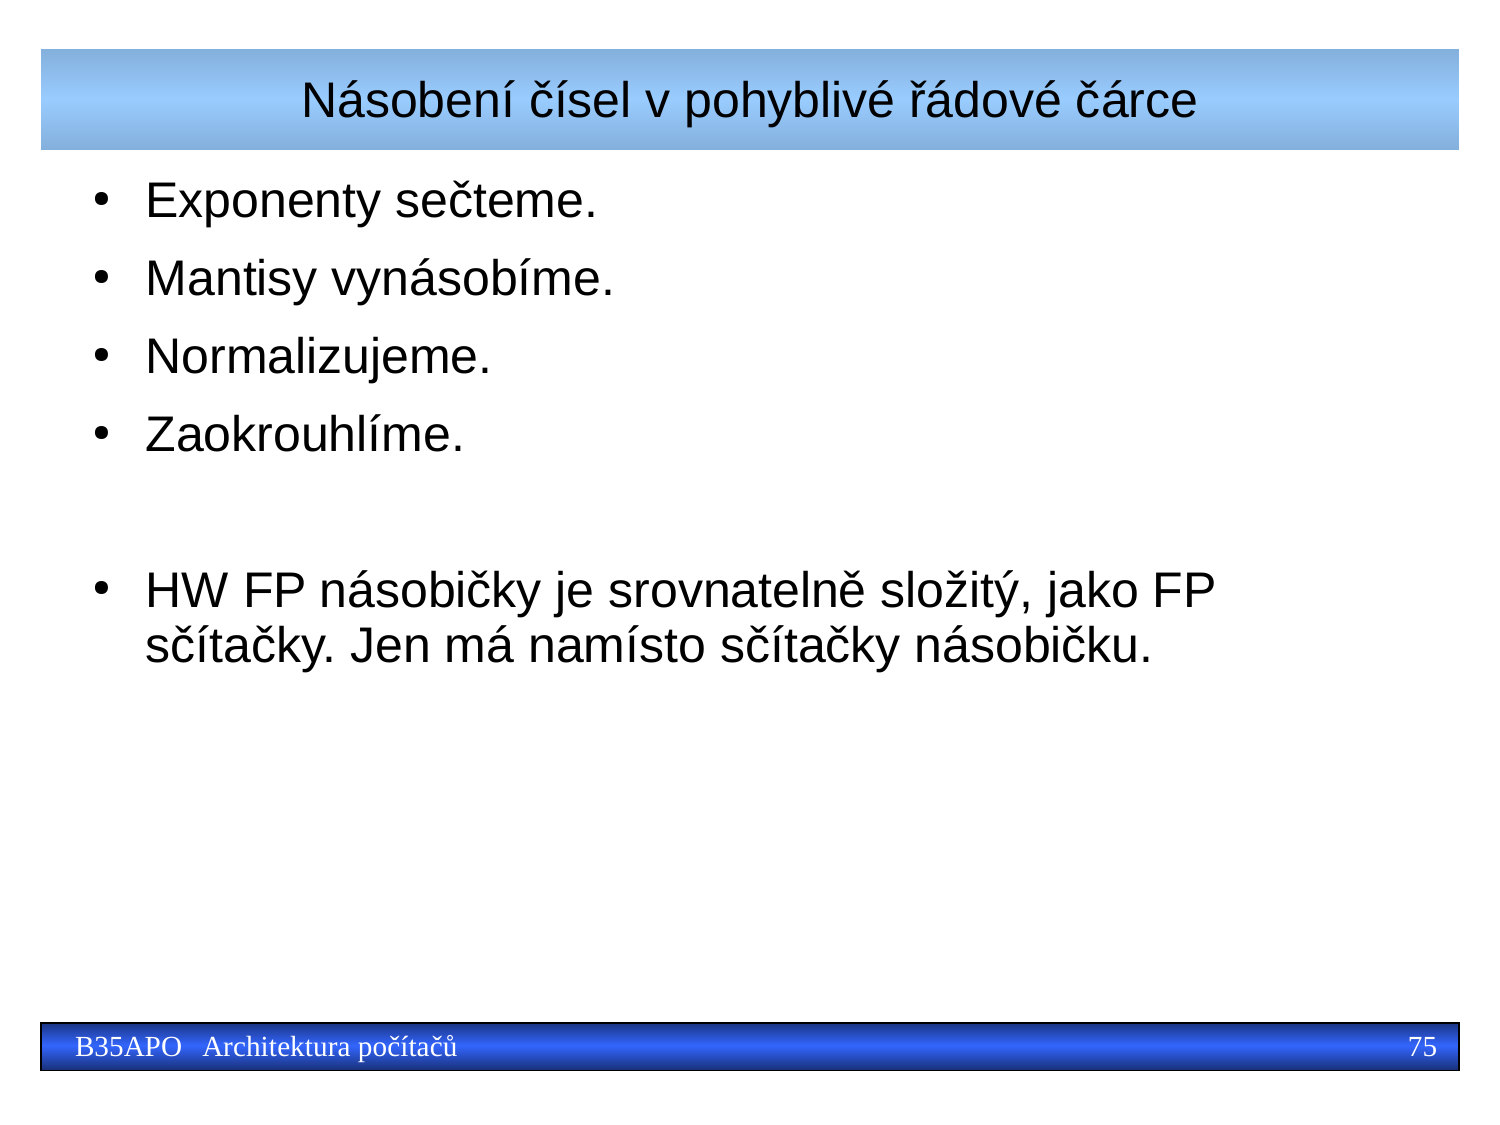

# Násobení čísel v pohyblivé řádové čárce
Exponenty sečteme.
Mantisy vynásobíme.
Normalizujeme.
Zaokrouhlíme.
HW FP násobičky je srovnatelně složitý, jako FP sčítačky. Jen má namísto sčítačky násobičku.
B35APO Architektura počítačů
75